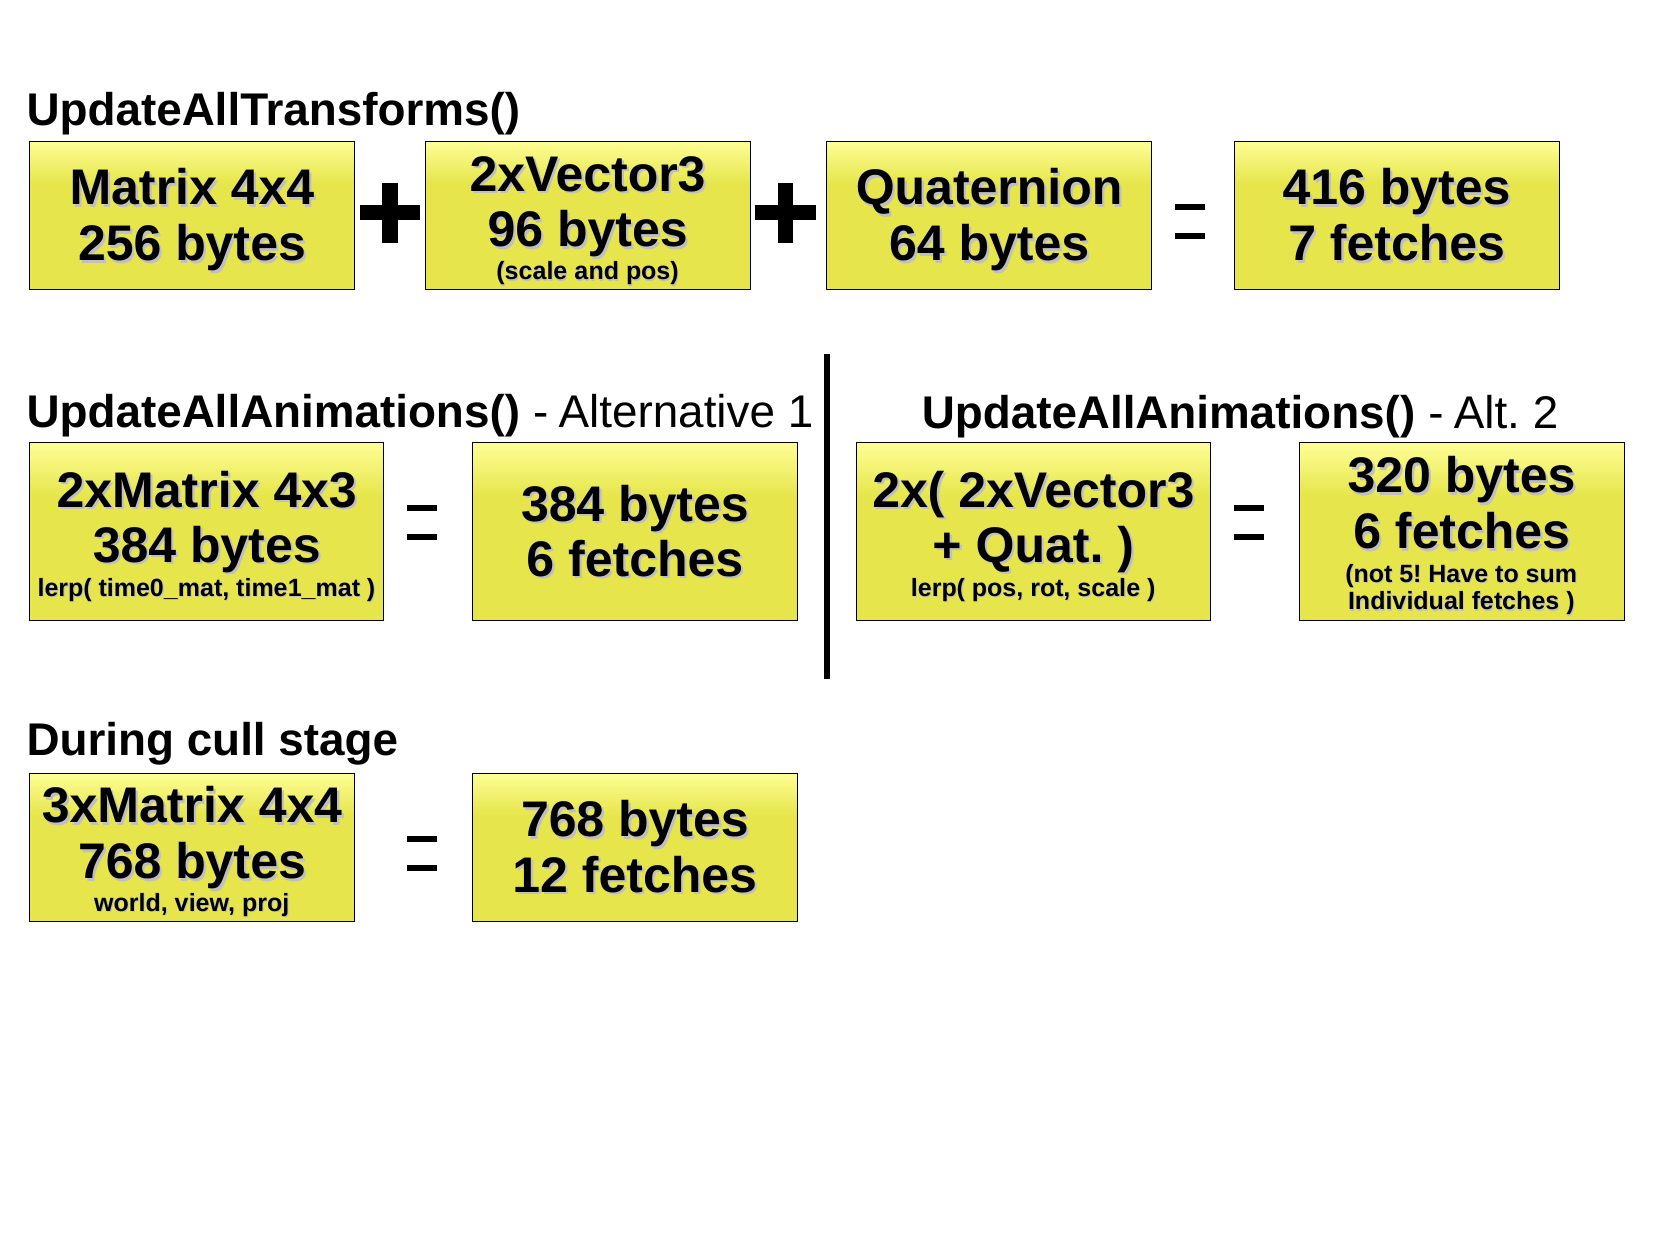

UpdateAllTransforms()
Matrix 4x4
256 bytes
2xVector3
96 bytes
(scale and pos)
Quaternion
64 bytes
416 bytes
7 fetches
UpdateAllAnimations() - Alternative 1
UpdateAllAnimations() - Alt. 2
2xMatrix 4x3
384 bytes
lerp( time0_mat, time1_mat )
384 bytes
6 fetches
2x( 2xVector3
+ Quat. )
lerp( pos, rot, scale )
320 bytes
6 fetches
(not 5! Have to sum
Individual fetches )
During cull stage
3xMatrix 4x4
768 bytes
world, view, proj
768 bytes
12 fetches